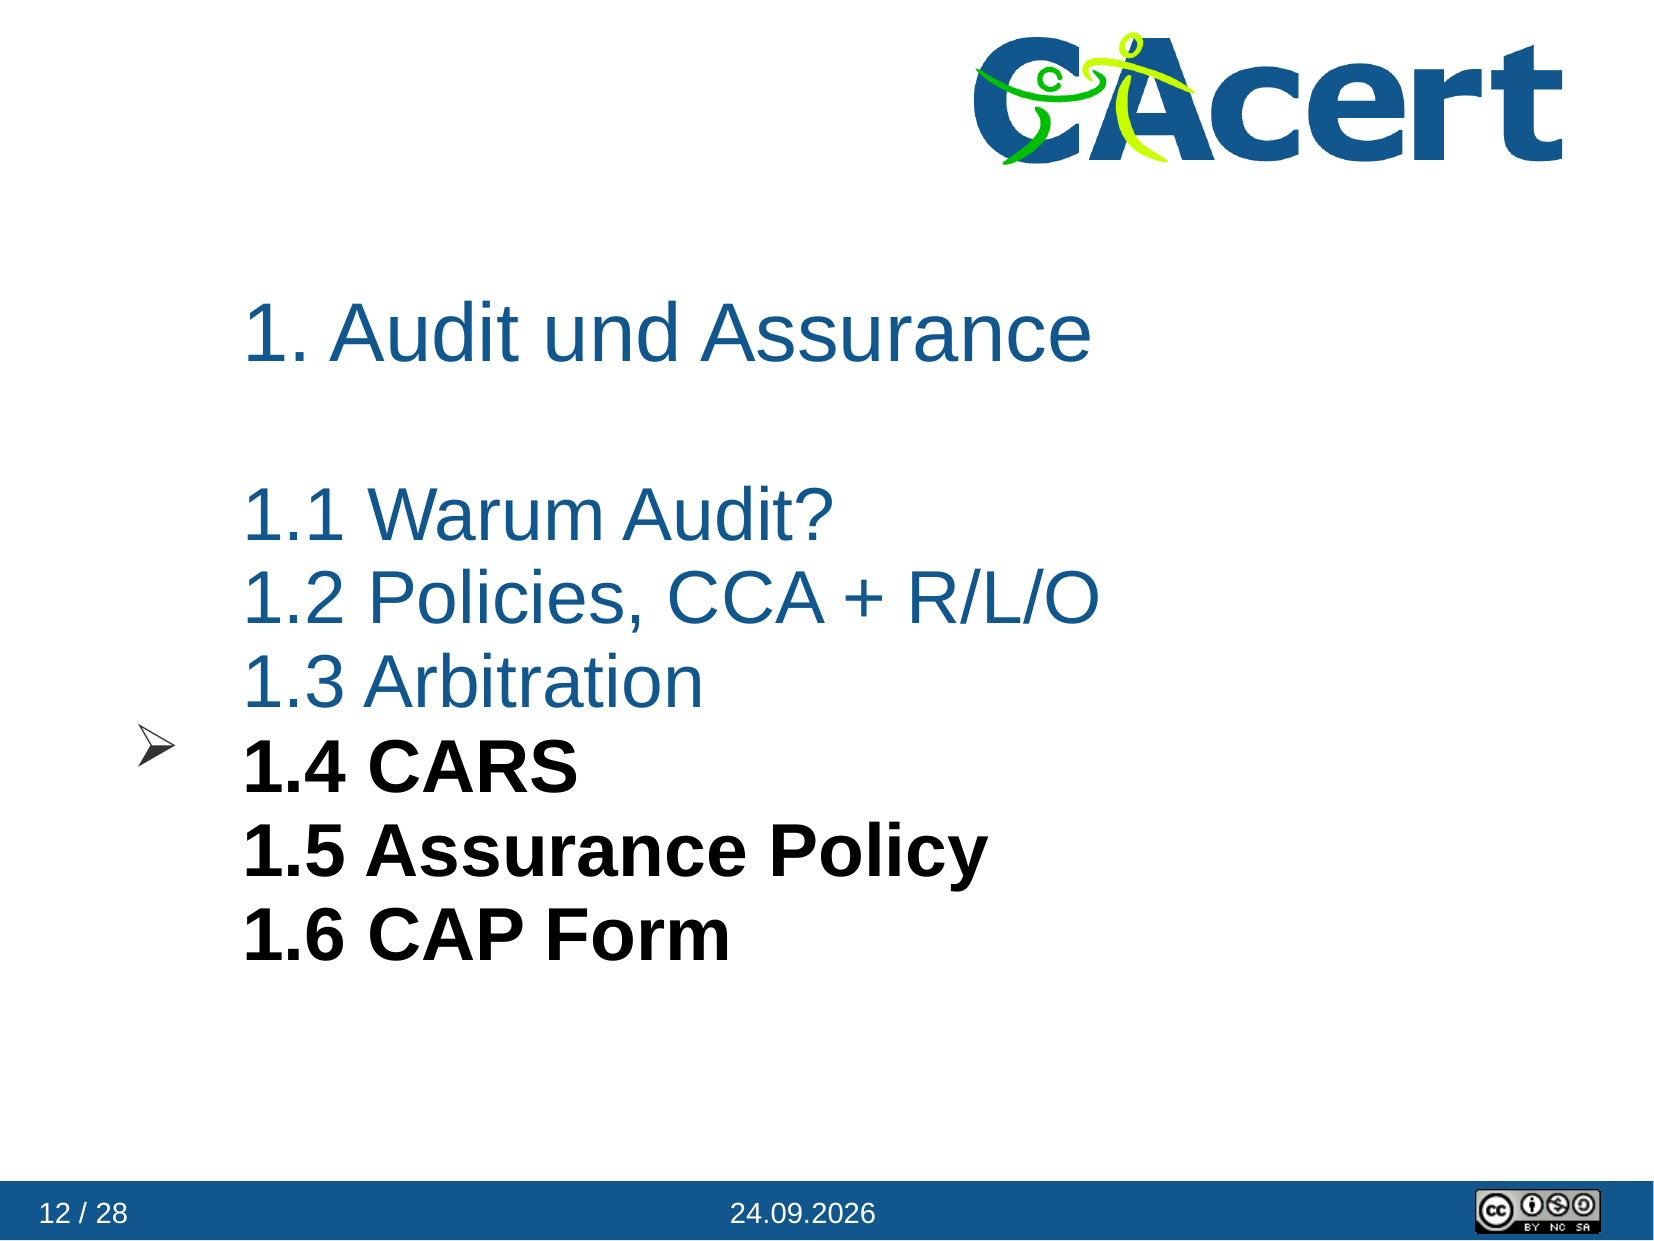

# 1. Audit und Assurance 1.1 Warum Audit? 1.2 Policies, CCA + R/L/O 1.3 Arbitration 1.4 CARS 1.5 Assurance Policy 1.6 CAP Form